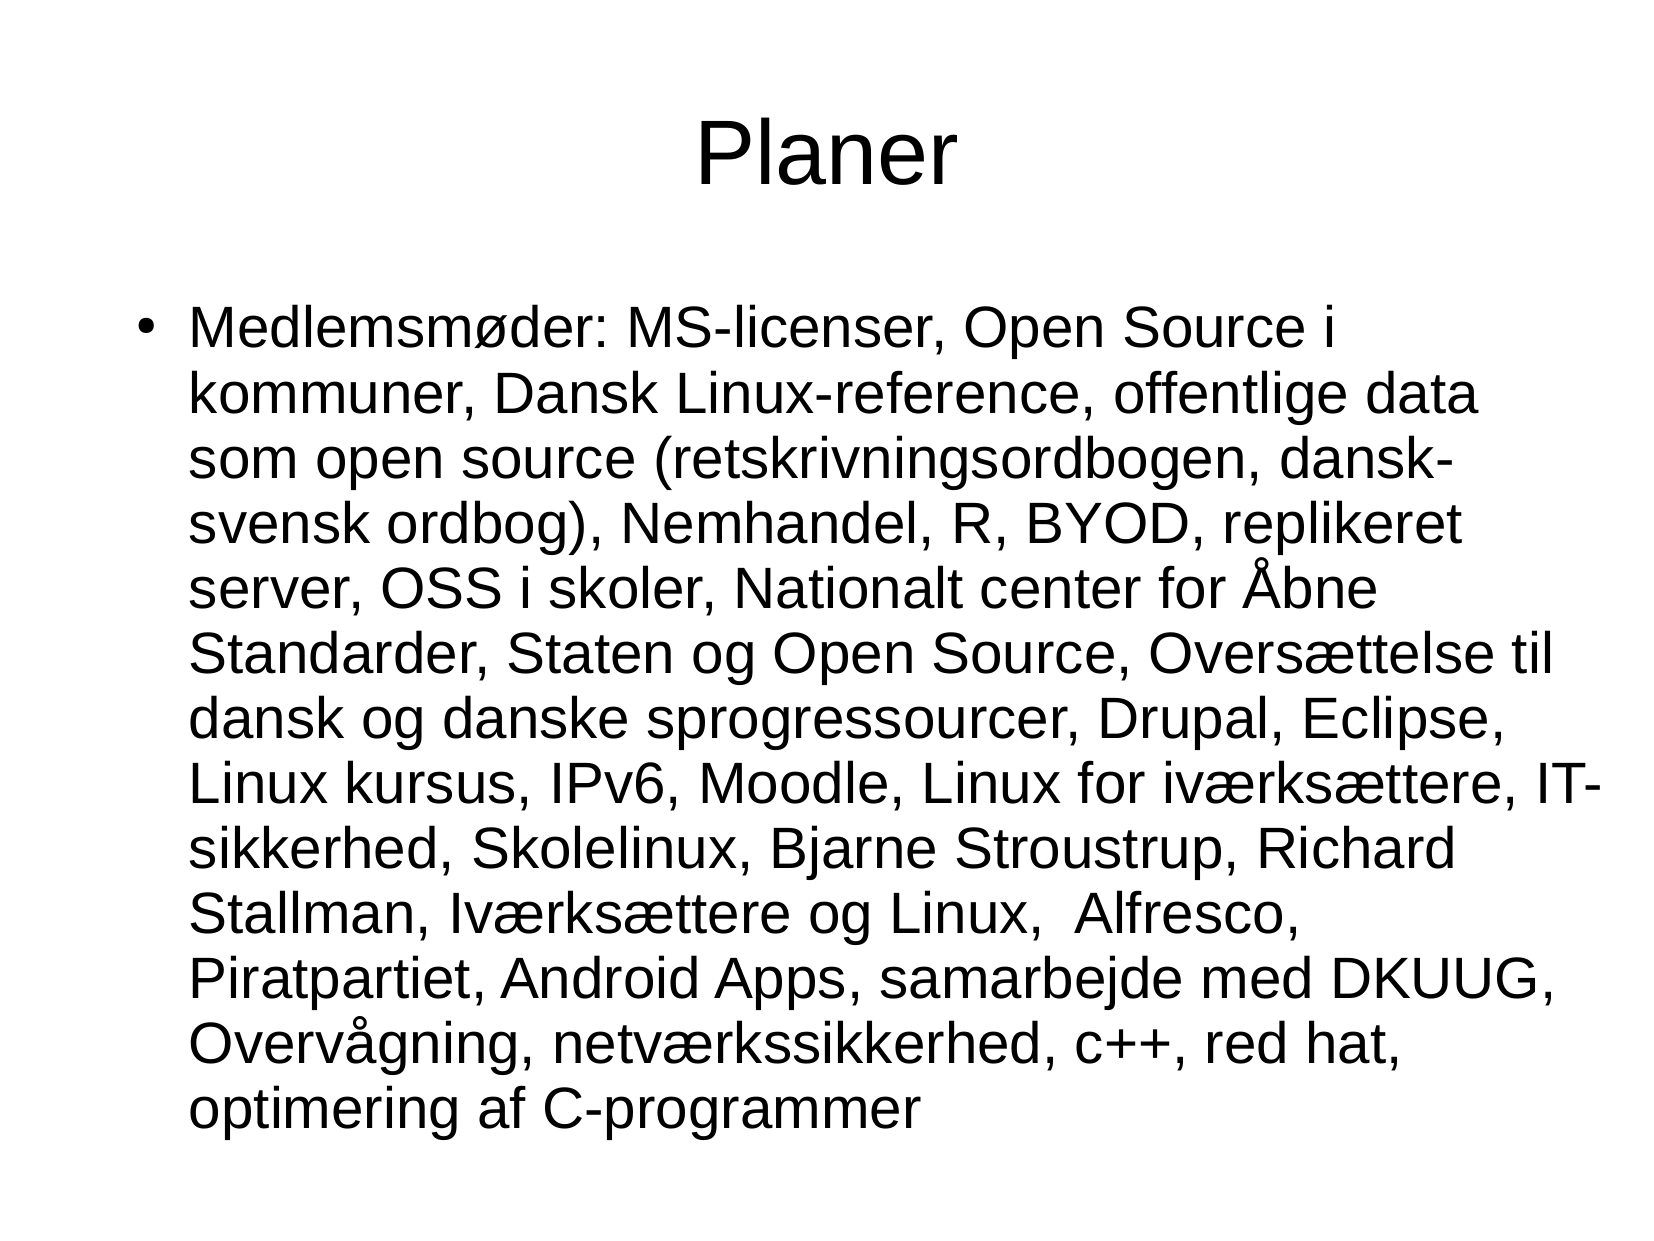

# Planer
Medlemsmøder: MS-licenser, Open Source i kommuner, Dansk Linux-reference, offentlige data som open source (retskrivningsordbogen, dansk-svensk ordbog), Nemhandel, R, BYOD, replikeret server, OSS i skoler, Nationalt center for Åbne Standarder, Staten og Open Source, Oversættelse til dansk og danske sprogressourcer, Drupal, Eclipse, Linux kursus, IPv6, Moodle, Linux for iværksættere, IT-sikkerhed, Skolelinux, Bjarne Stroustrup, Richard Stallman, Iværksættere og Linux, Alfresco, Piratpartiet, Android Apps, samarbejde med DKUUG, Overvågning, netværkssikkerhed, c++, red hat, optimering af C-programmer